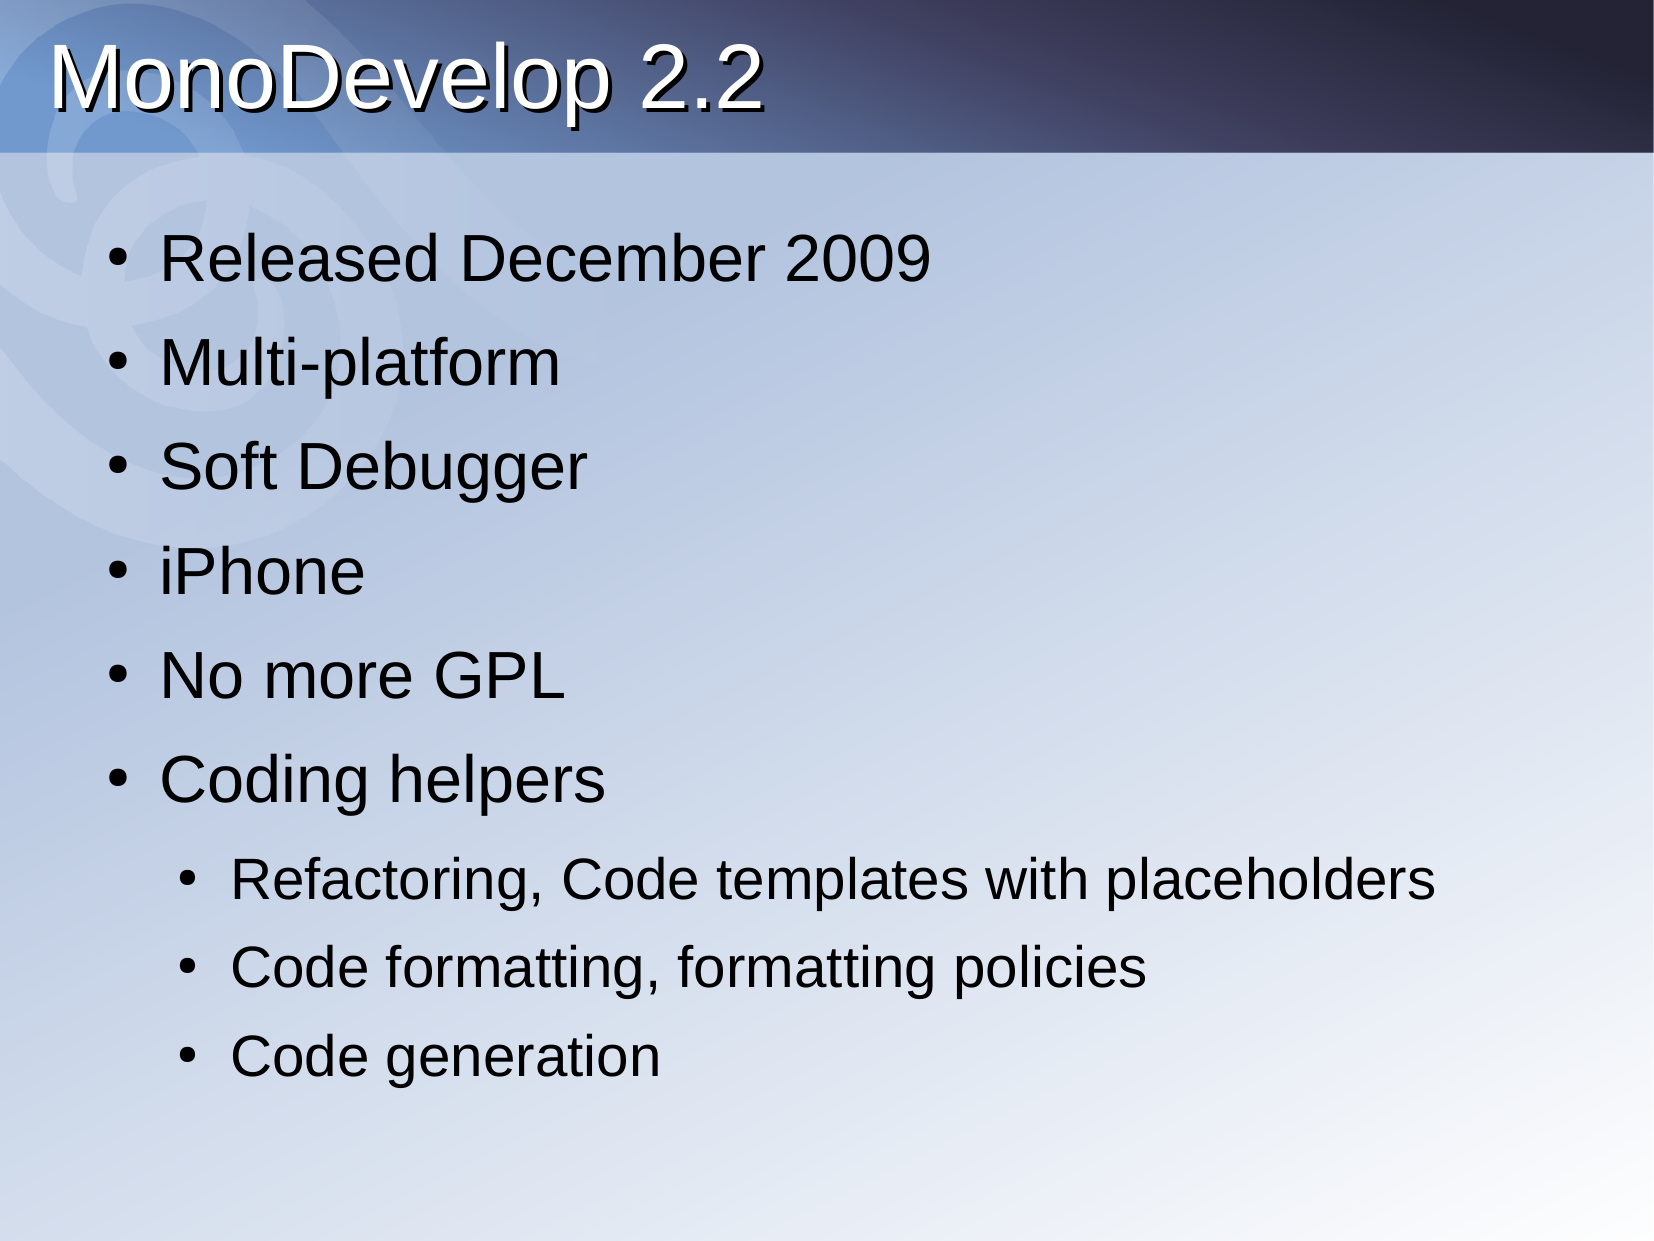

# MonoDevelop 2.2
Released December 2009
Multi-platform
Soft Debugger
iPhone
No more GPL
Coding helpers
Refactoring, Code templates with placeholders
Code formatting, formatting policies
Code generation